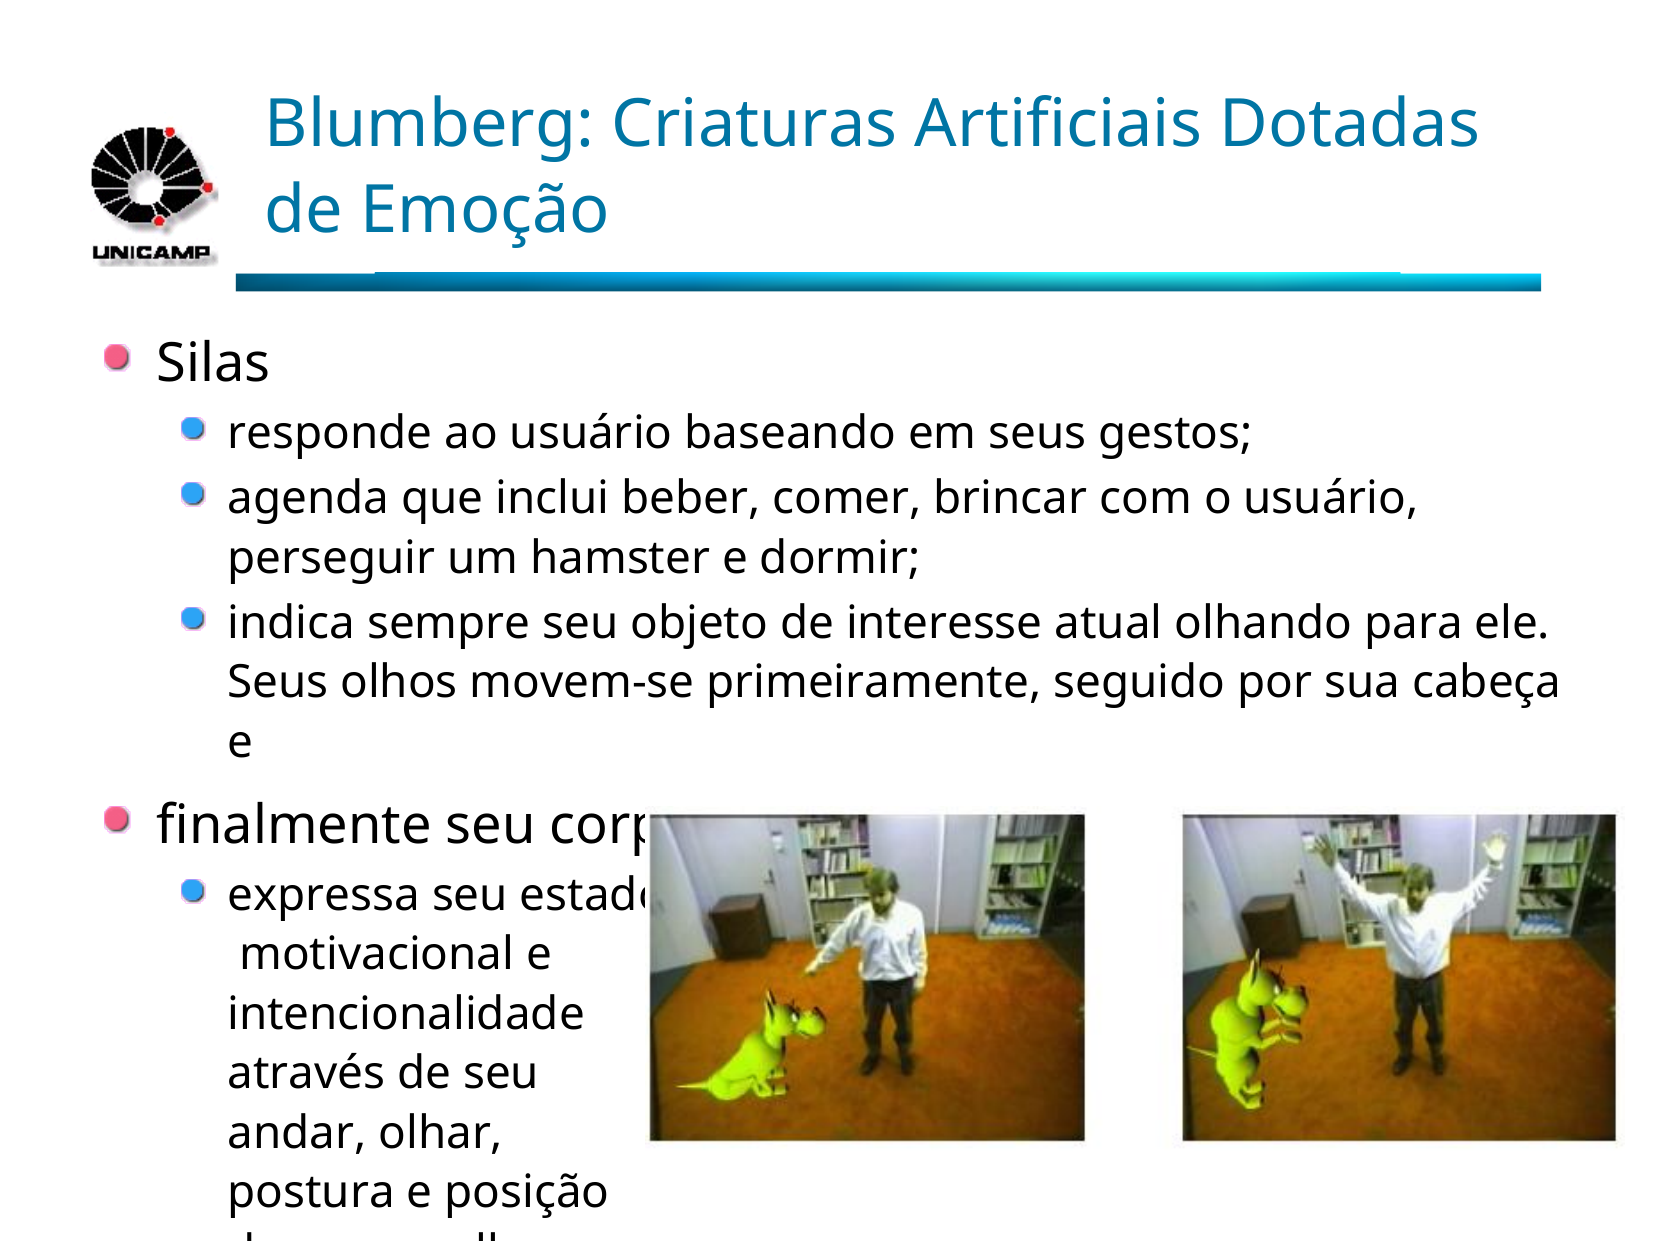

# Blumberg: Criaturas Artificiais Dotadas de Emoção
Silas
responde ao usuário baseando em seus gestos;
agenda que inclui beber, comer, brincar com o usuário, perseguir um hamster e dormir;
indica sempre seu objeto de interesse atual olhando para ele. Seus olhos movem-se primeiramente, seguido por sua cabeça e
finalmente seu corpo;
expressa seu estado
 motivacional e
intencionalidade
através de seu
andar, olhar,
postura e posição
de suas orelhas,
cabeça e rabo.